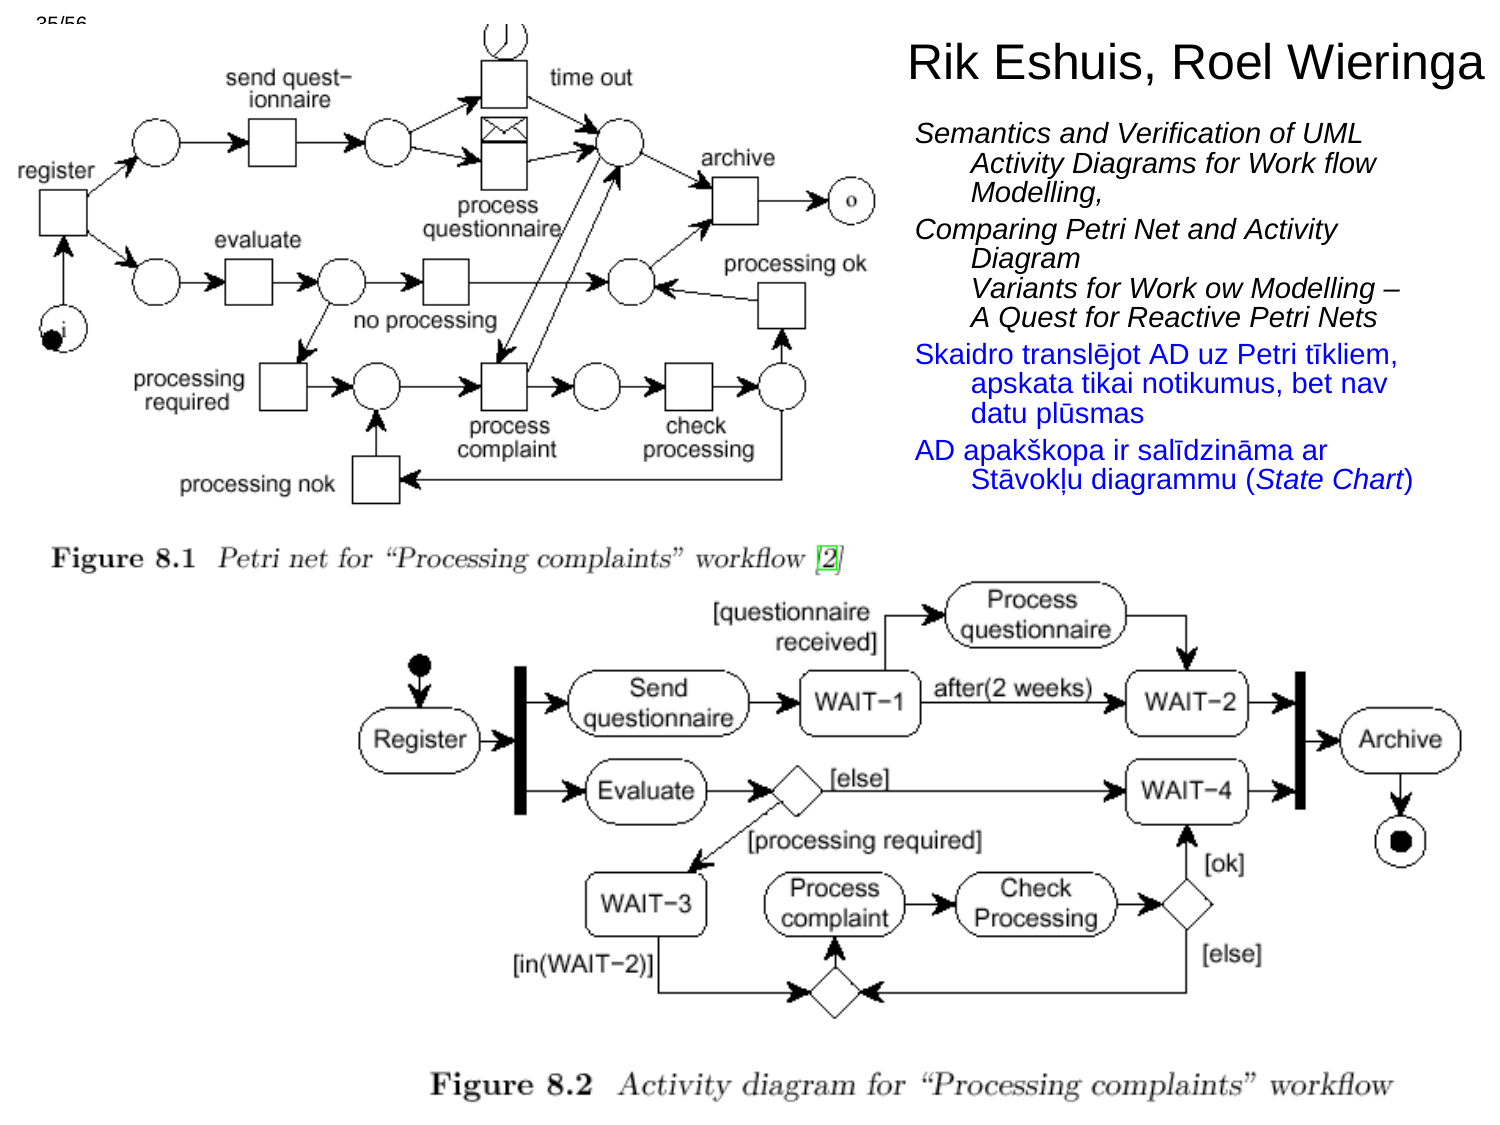

# Rik Eshuis, Roel Wieringa
35
Semantics and Veriﬁcation of UML Activity Diagrams for Work ﬂow Modelling,
Comparing Petri Net and Activity Diagram
Variants for Work ow Modelling –
A Quest for Reactive Petri Nets
Skaidro translējot AD uz Petri tīkliem, apskata tikai notikumus, bet nav datu plūsmas
AD apakškopa ir salīdzināma ar Stāvokļu diagrammu (State Chart)